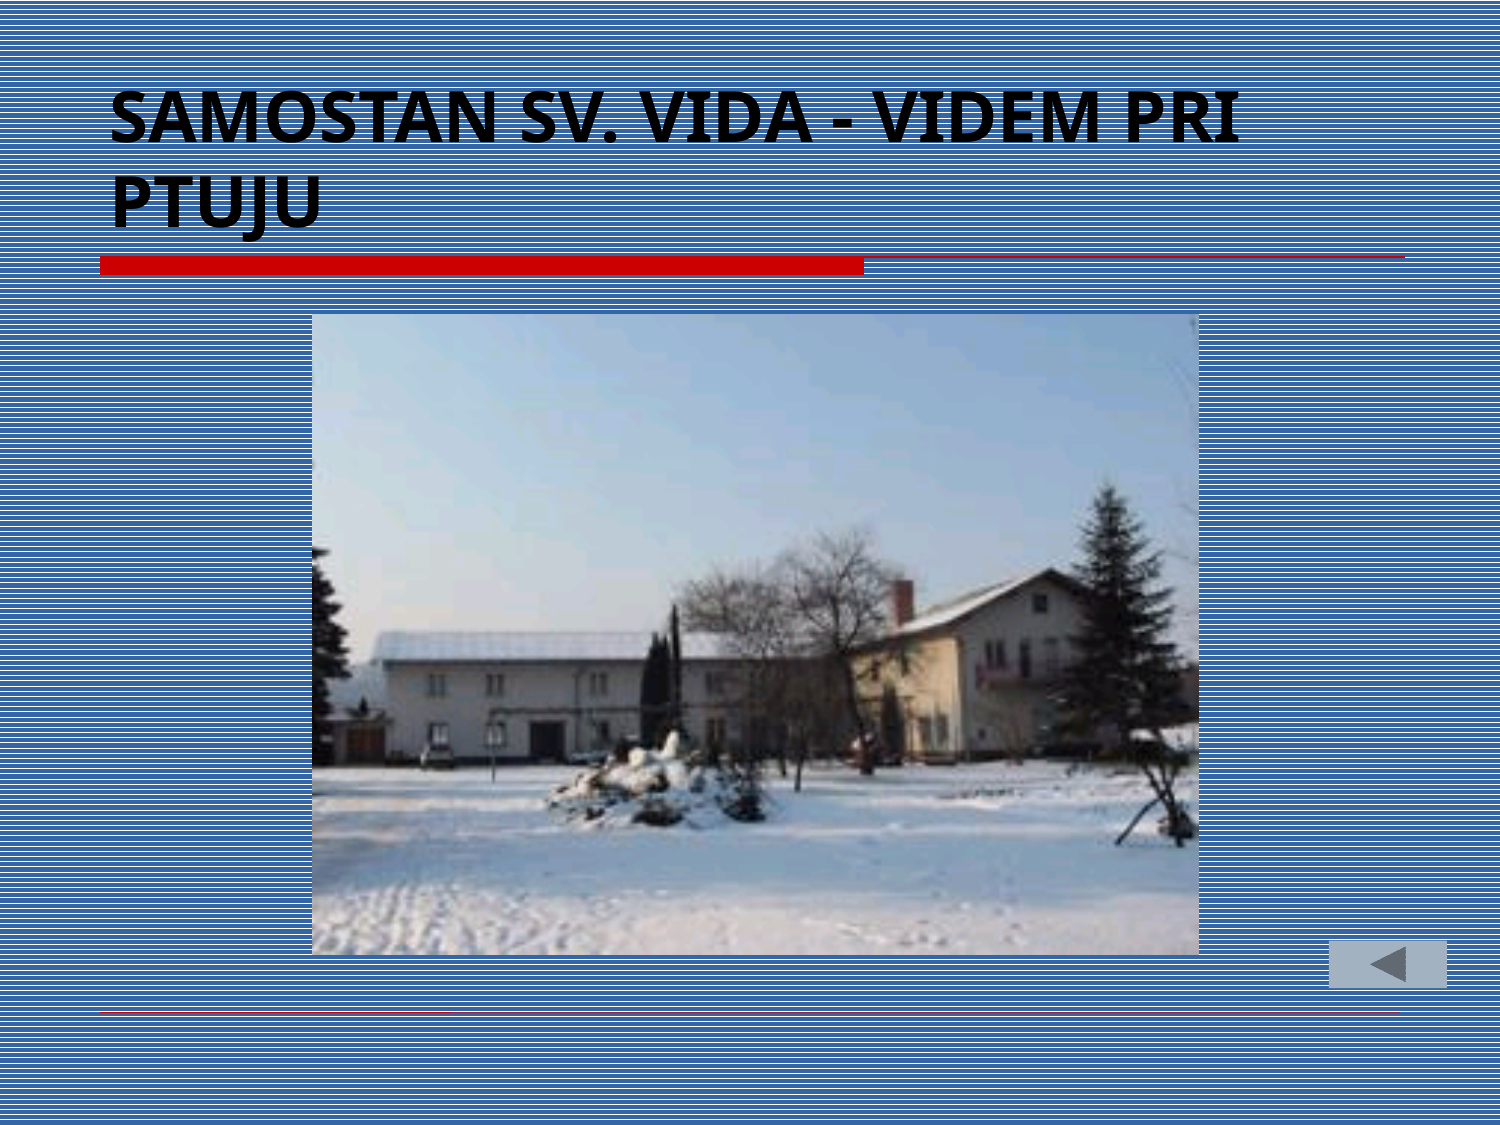

# SAMOSTAN SV. VIDA - VIDEM PRI PTUJU